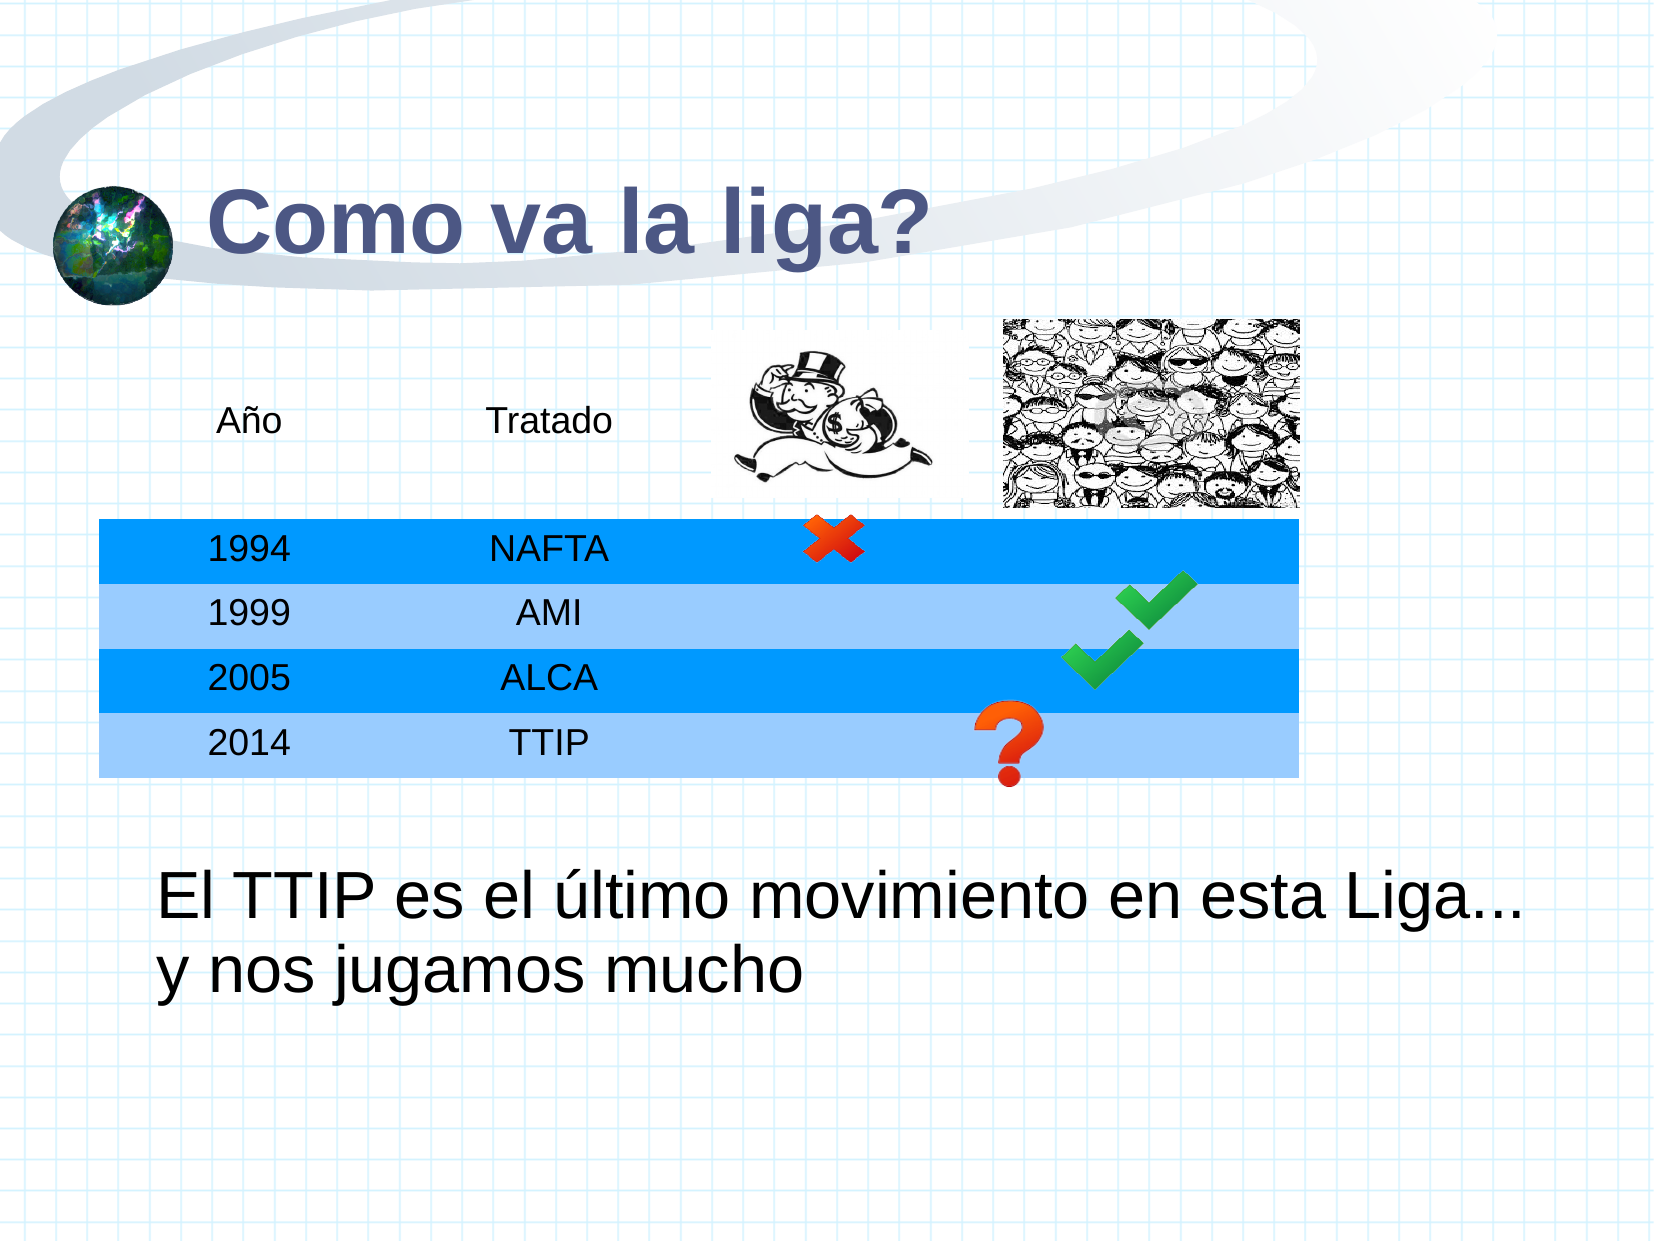

# Como va la liga?
| Año | Tratado | Ellos | Nosotros |
| --- | --- | --- | --- |
| 1994 | NAFTA | | |
| 1999 | AMI | | |
| 2005 | ALCA | | |
| 2014 | TTIP | | |
El TTIP es el último movimiento en esta Liga... y nos jugamos mucho